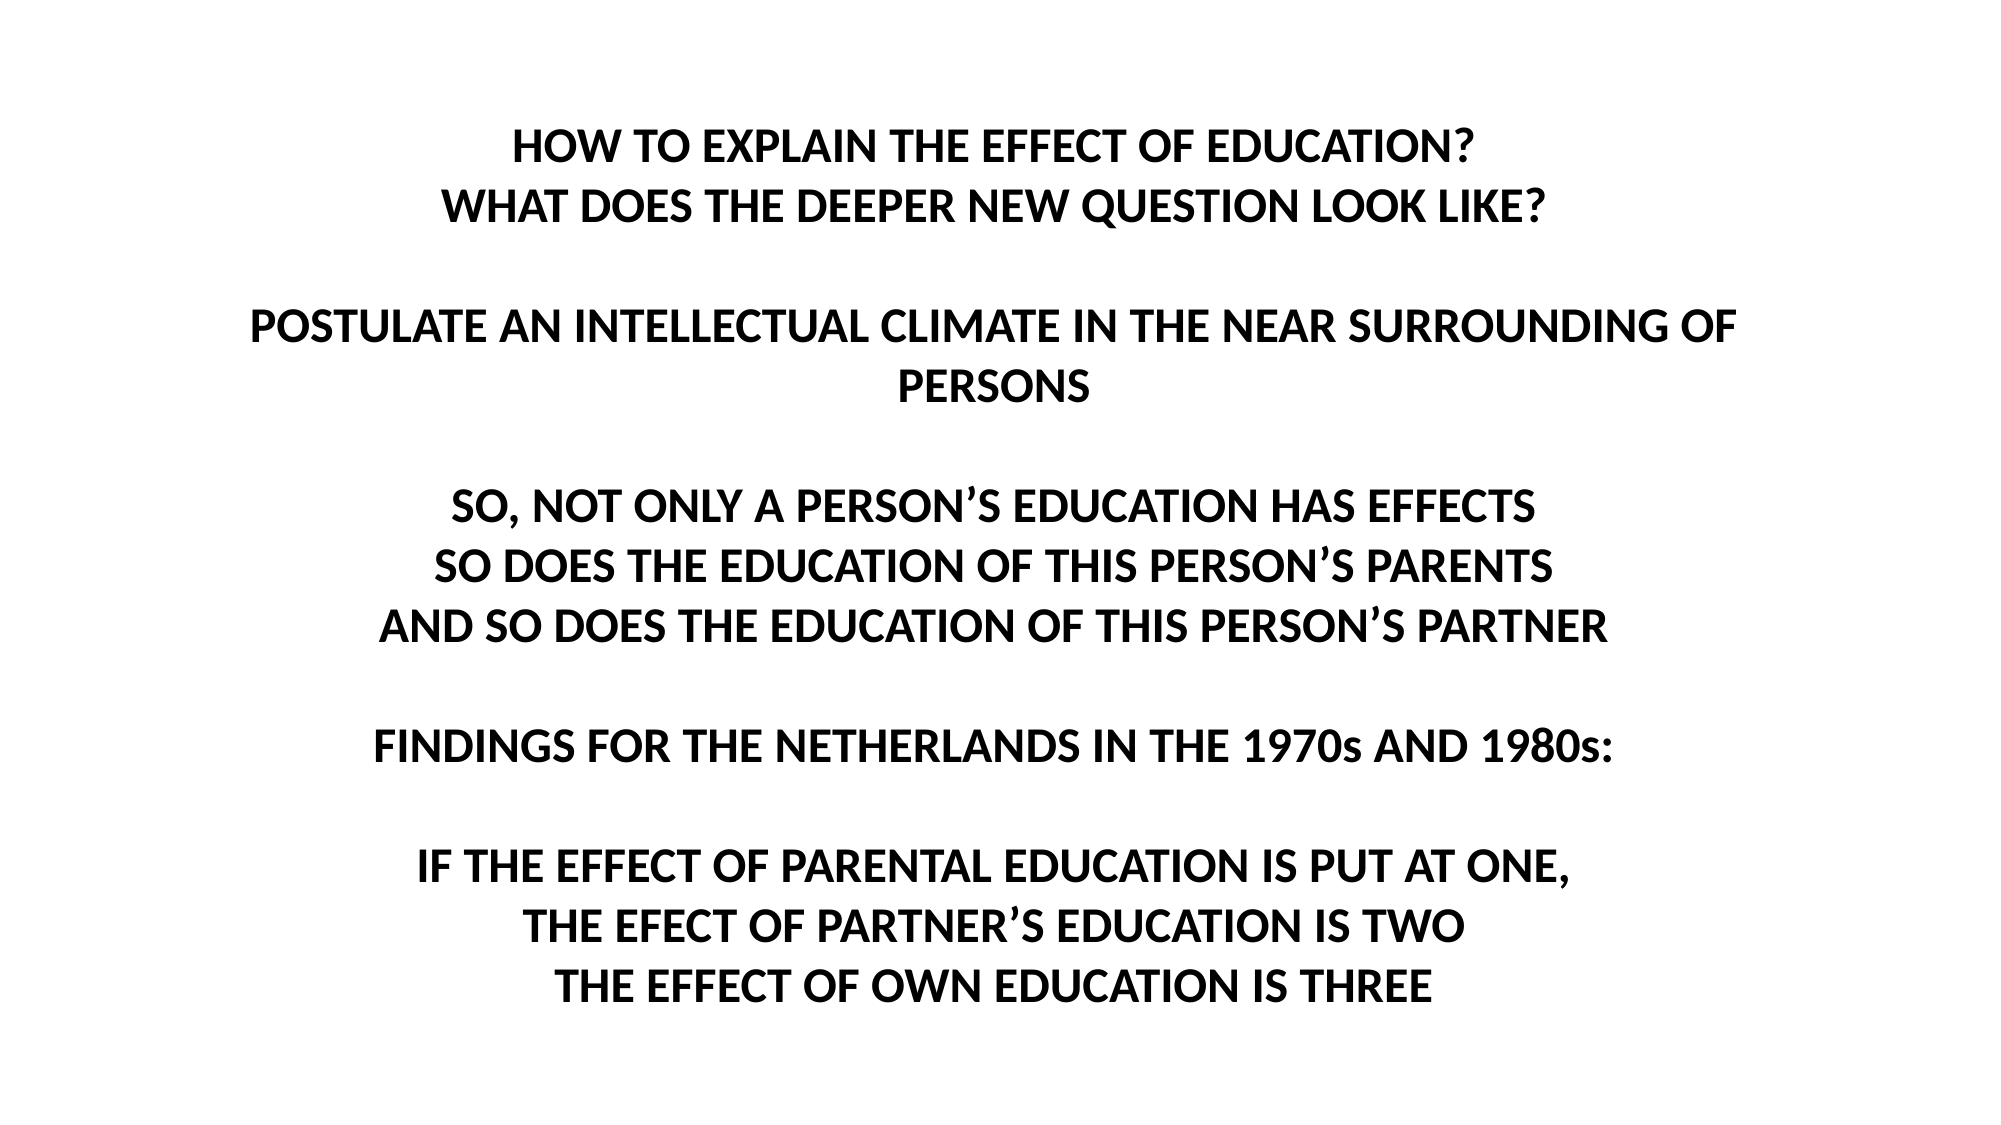

HOW TO EXPLAIN THE EFFECT OF EDUCATION?
WHAT DOES THE DEEPER NEW QUESTION LOOK LIKE?
POSTULATE AN INTELLECTUAL CLIMATE IN THE NEAR SURROUNDING OF PERSONS
SO, NOT ONLY A PERSON’S EDUCATION HAS EFFECTS
SO DOES THE EDUCATION OF THIS PERSON’S PARENTS
AND SO DOES THE EDUCATION OF THIS PERSON’S PARTNER
FINDINGS FOR THE NETHERLANDS IN THE 1970s AND 1980s:
IF THE EFFECT OF PARENTAL EDUCATION IS PUT AT ONE,
THE EFECT OF PARTNER’S EDUCATION IS TWO
THE EFFECT OF OWN EDUCATION IS THREE